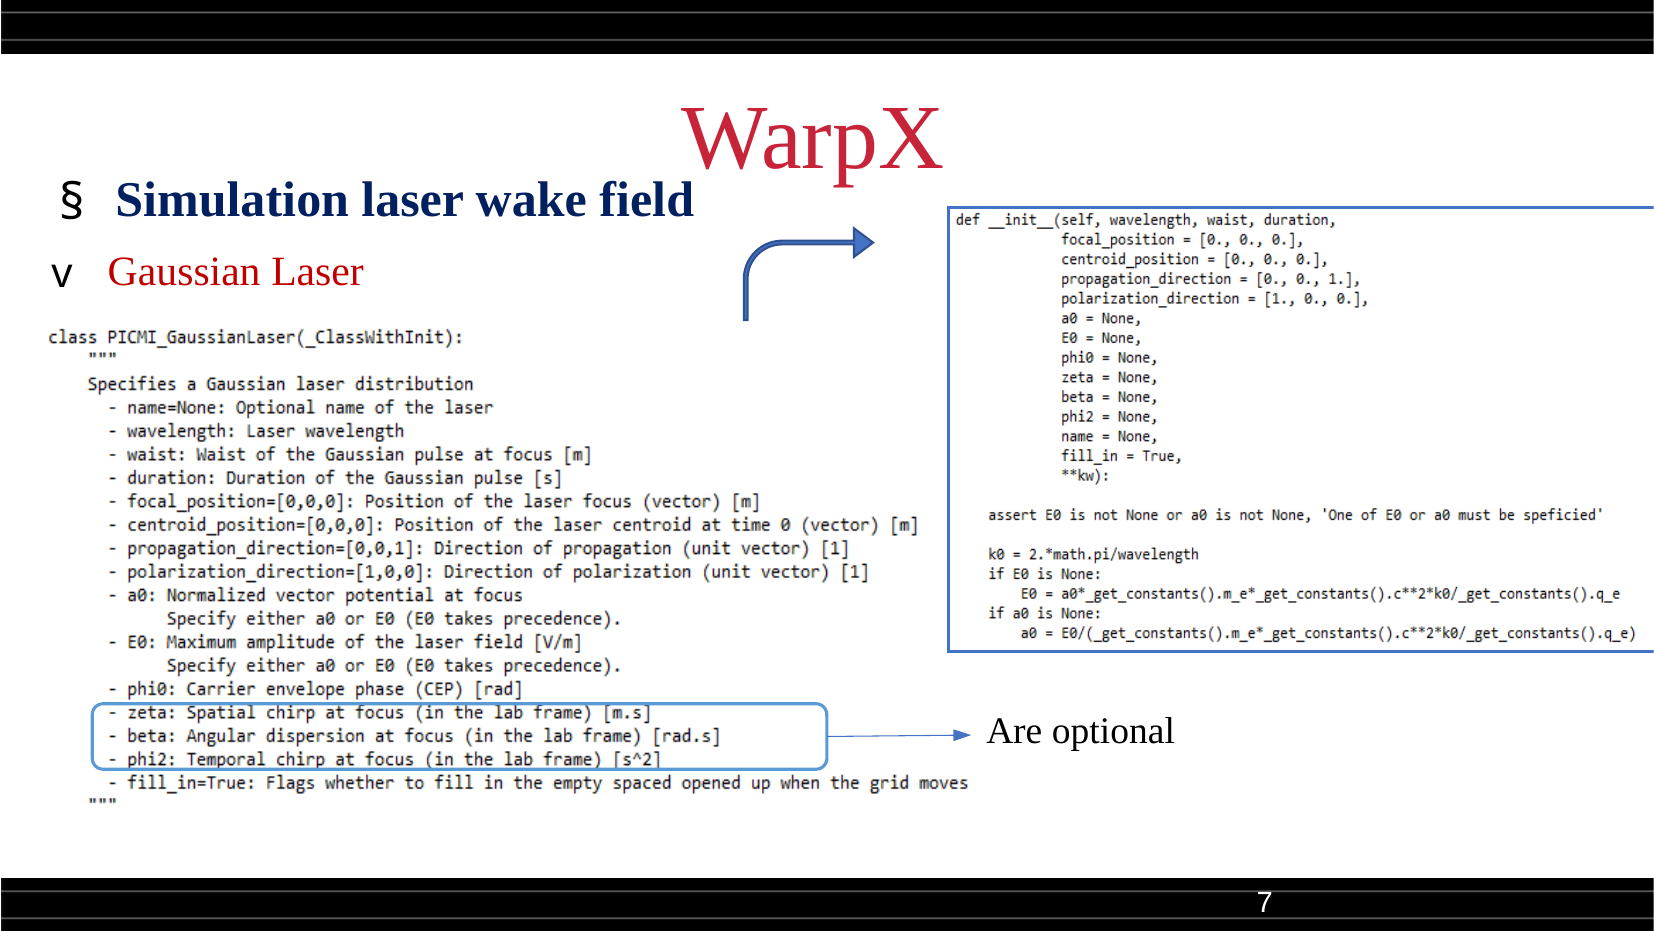

# WarpX
Simulation laser wake field
Gaussian Laser
Are optional